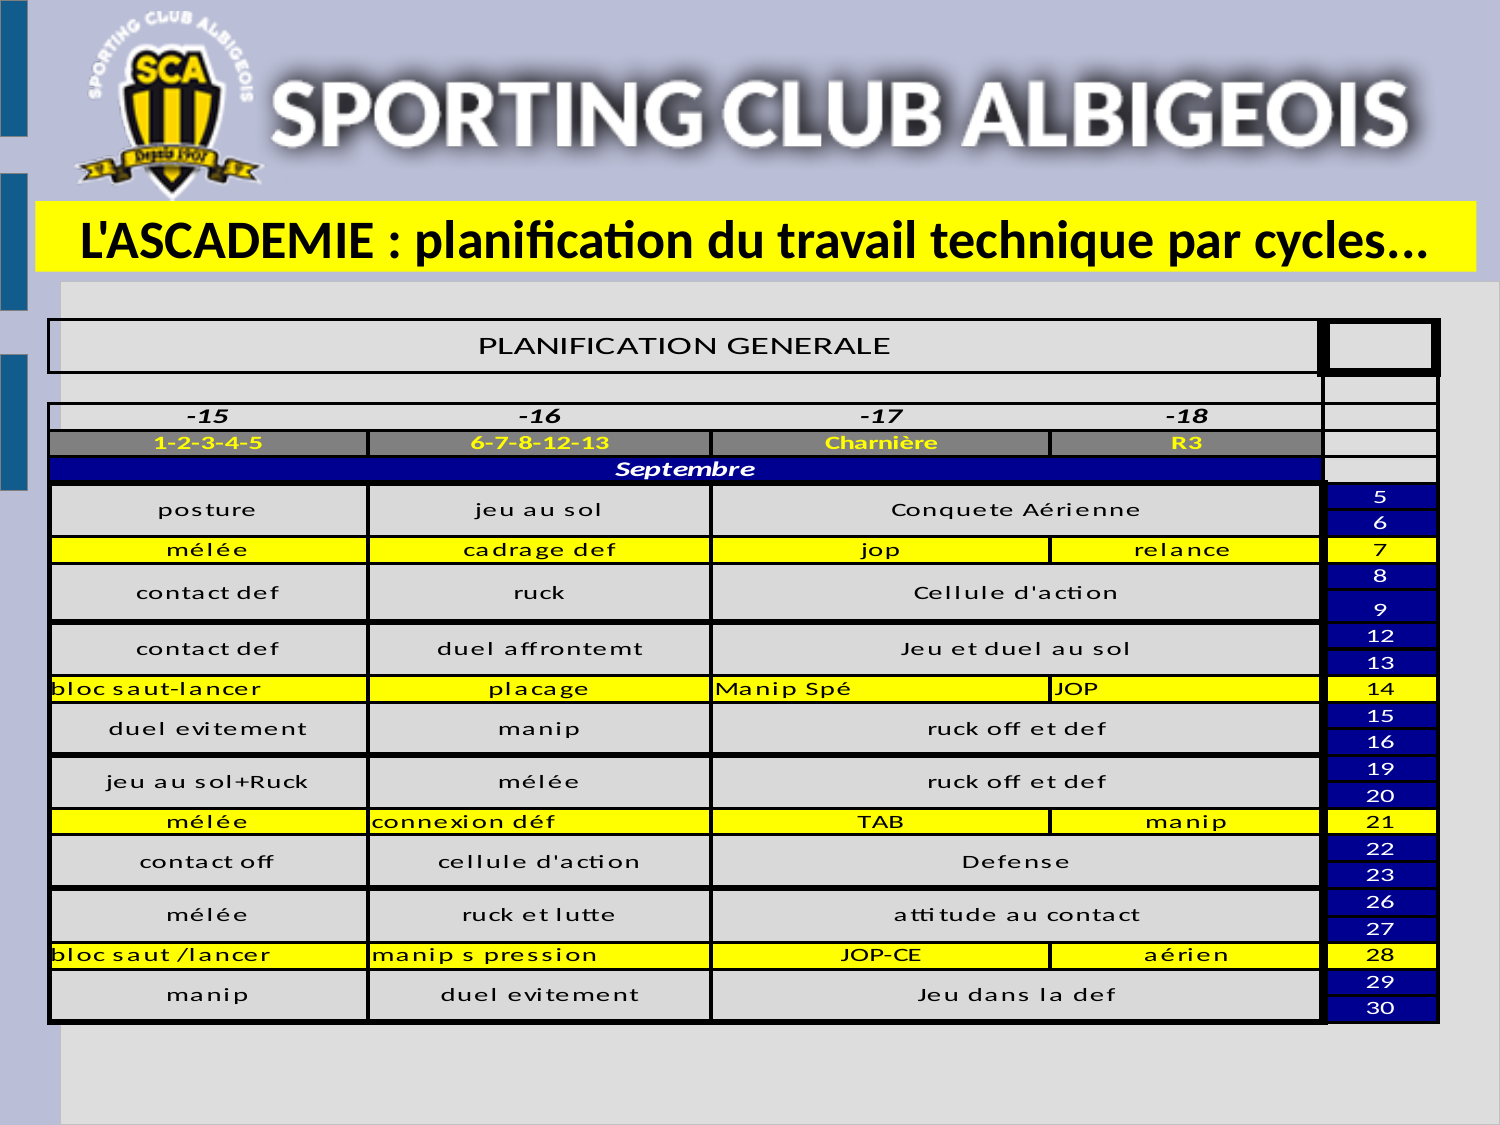

L'ASCADEMIE : planification du travail technique par cycles...